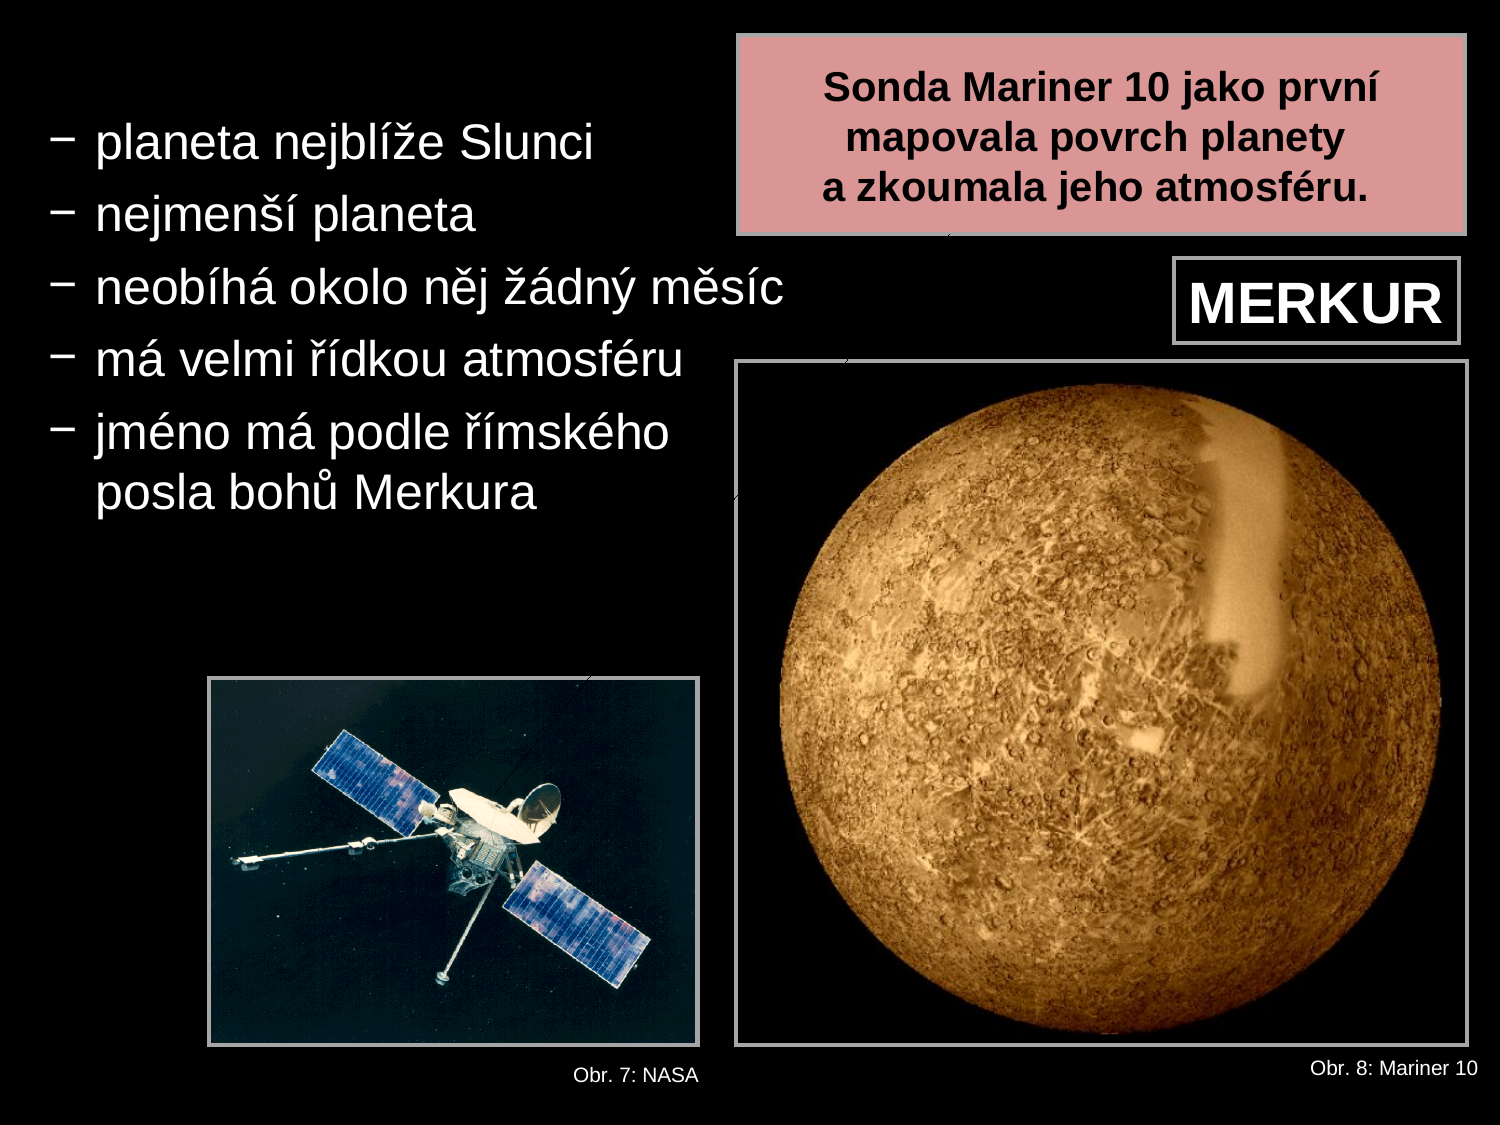

Sonda Mariner 10 jako první mapovala povrch planety
a zkoumala jeho atmosféru.
planeta nejblíže Slunci
nejmenší planeta
neobíhá okolo něj žádný měsíc
má velmi řídkou atmosféru
jméno má podle římského
posla bohů Merkura
MERKUR
Obr. 8: Mariner 10
Obr. 7: NASA